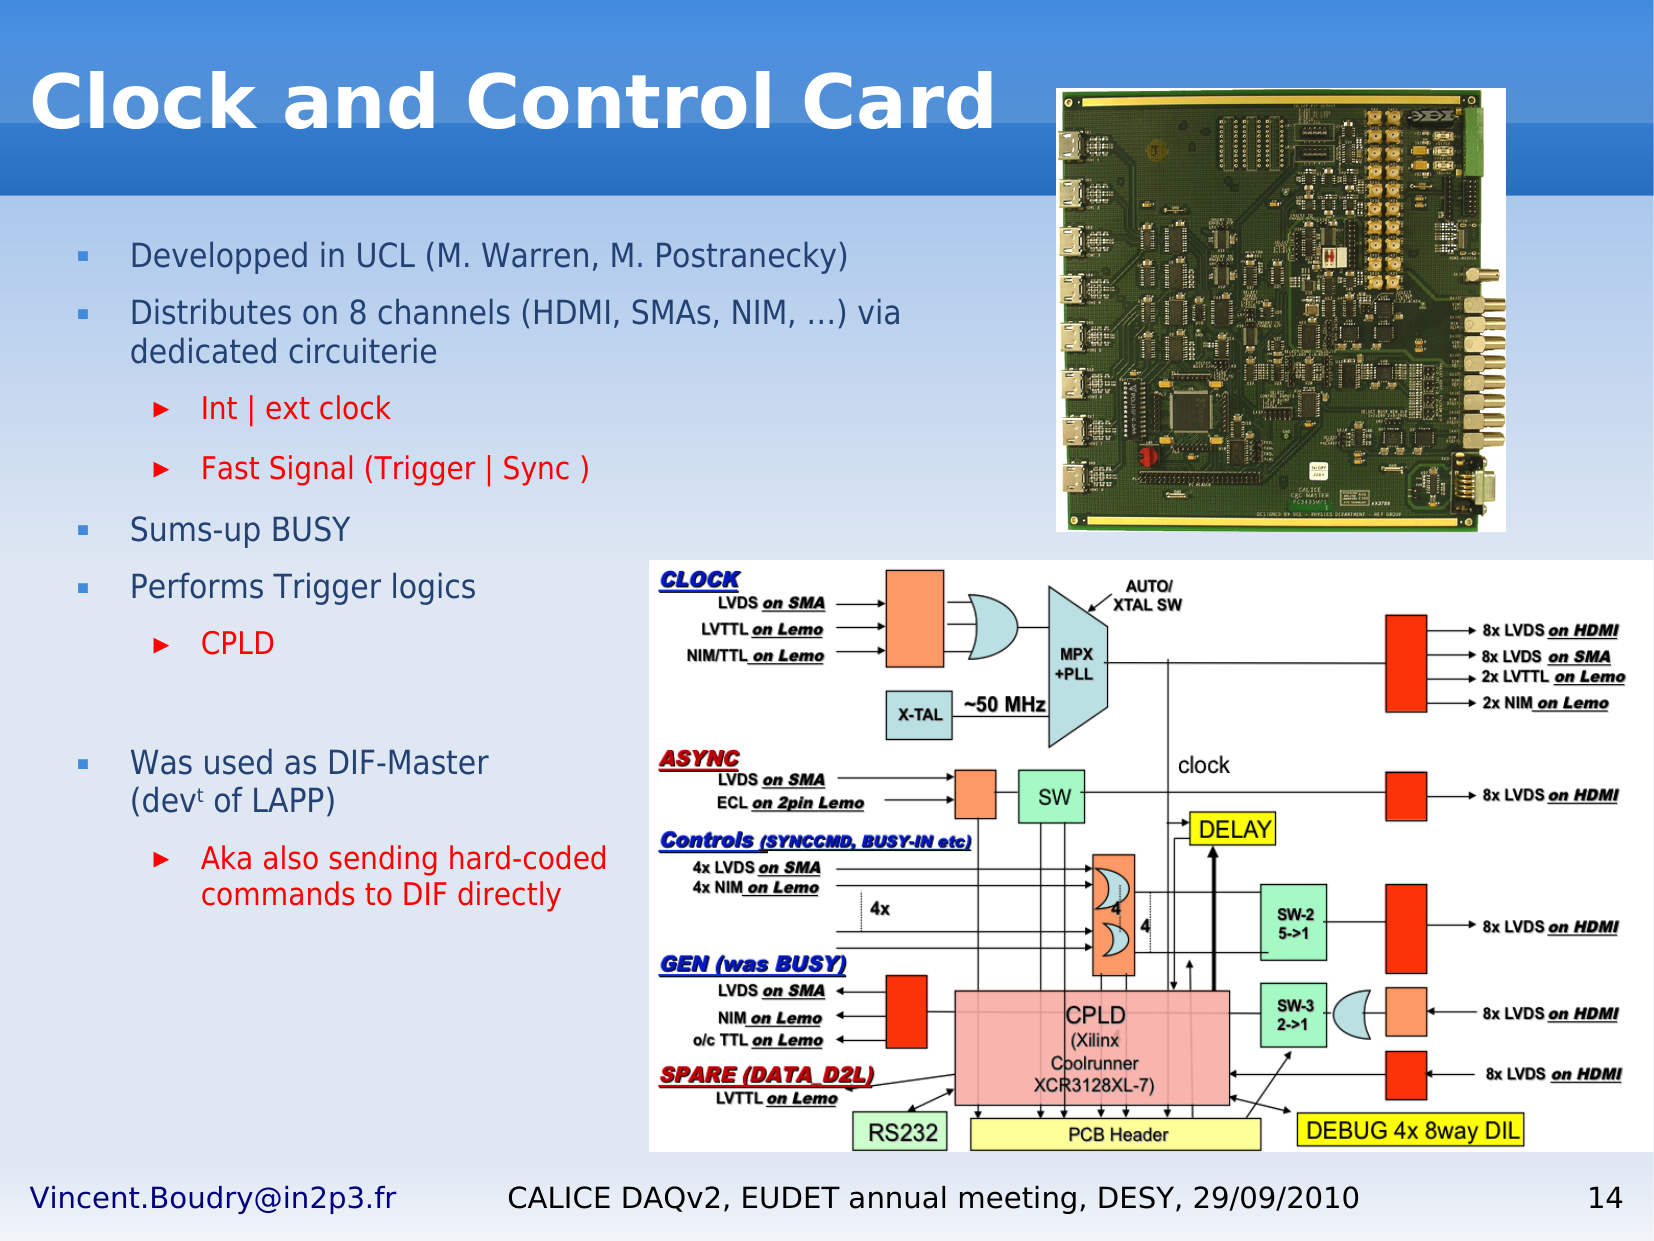

# Clock and Control Card
Developped in UCL (M. Warren, M. Postranecky)
Distributes on 8 channels (HDMI, SMAs, NIM, …) via dedicated circuiterie
Int | ext clock
Fast Signal (Trigger | Sync )
Sums-up BUSY
Performs Trigger logics
CPLD
Was used as DIF-Master
(devt of LAPP)
Aka also sending hard-coded
commands to DIF directly
Vincent.Boudry@in2p3.fr
CALICE DAQv2, EUDET annual meeting, DESY, 29/09/2010
14